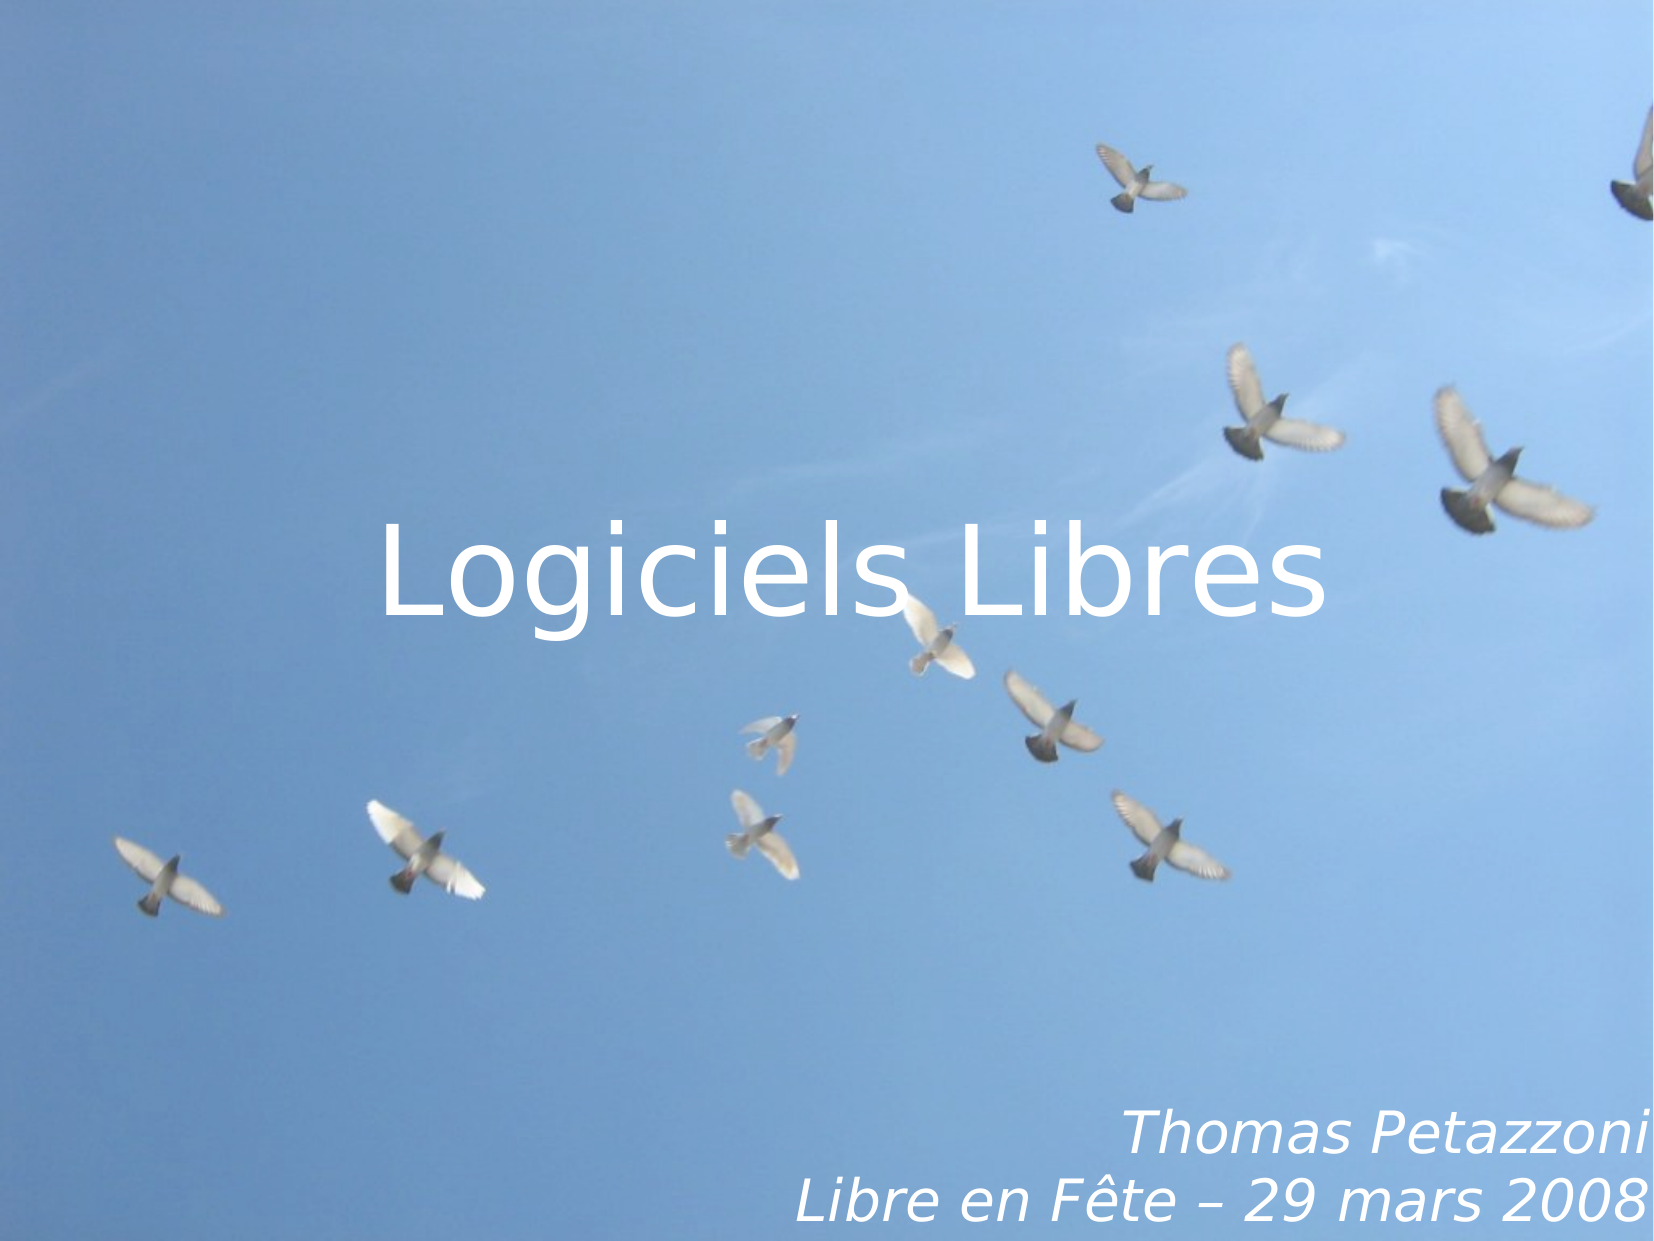

# Logiciels Libres
Thomas Petazzoni
Libre en Fête – 29 mars 2008